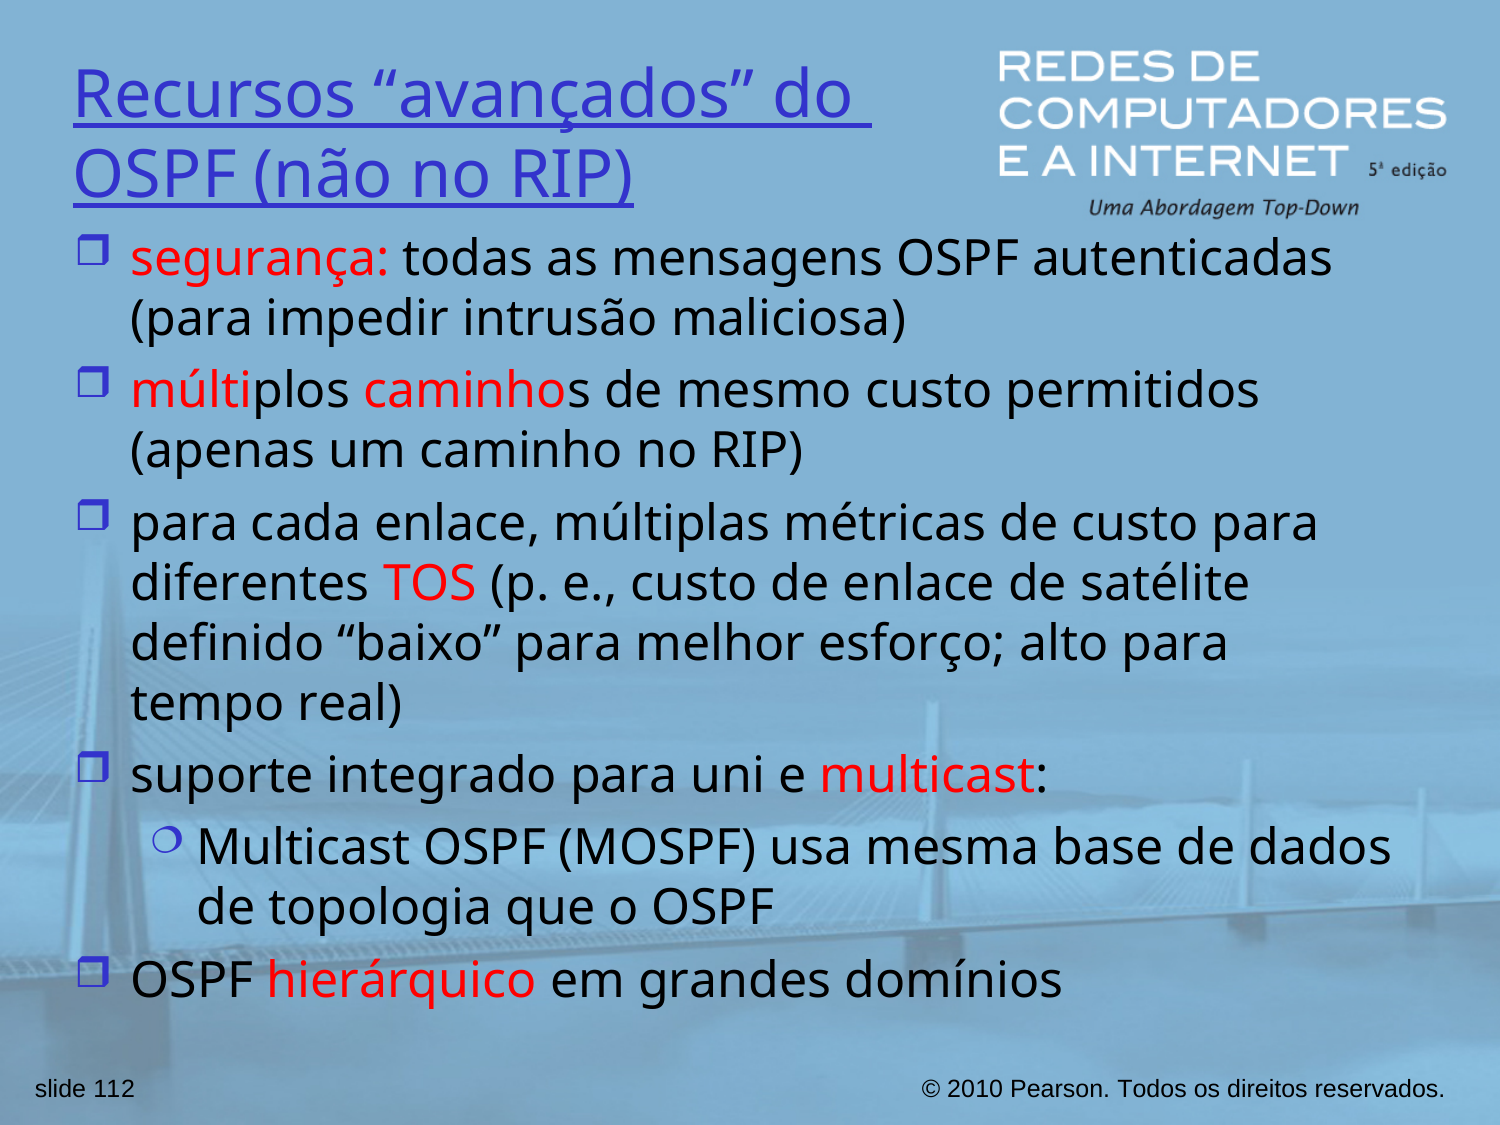

# Recursos “avançados” do OSPF (não no RIP)
segurança: todas as mensagens OSPF autenticadas (para impedir intrusão maliciosa)
múltiplos caminhos de mesmo custo permitidos (apenas um caminho no RIP)
para cada enlace, múltiplas métricas de custo para diferentes TOS (p. e., custo de enlace de satélite definido “baixo” para melhor esforço; alto para tempo real)
suporte integrado para uni e multicast:
Multicast OSPF (MOSPF) usa mesma base de dados de topologia que o OSPF
OSPF hierárquico em grandes domínios